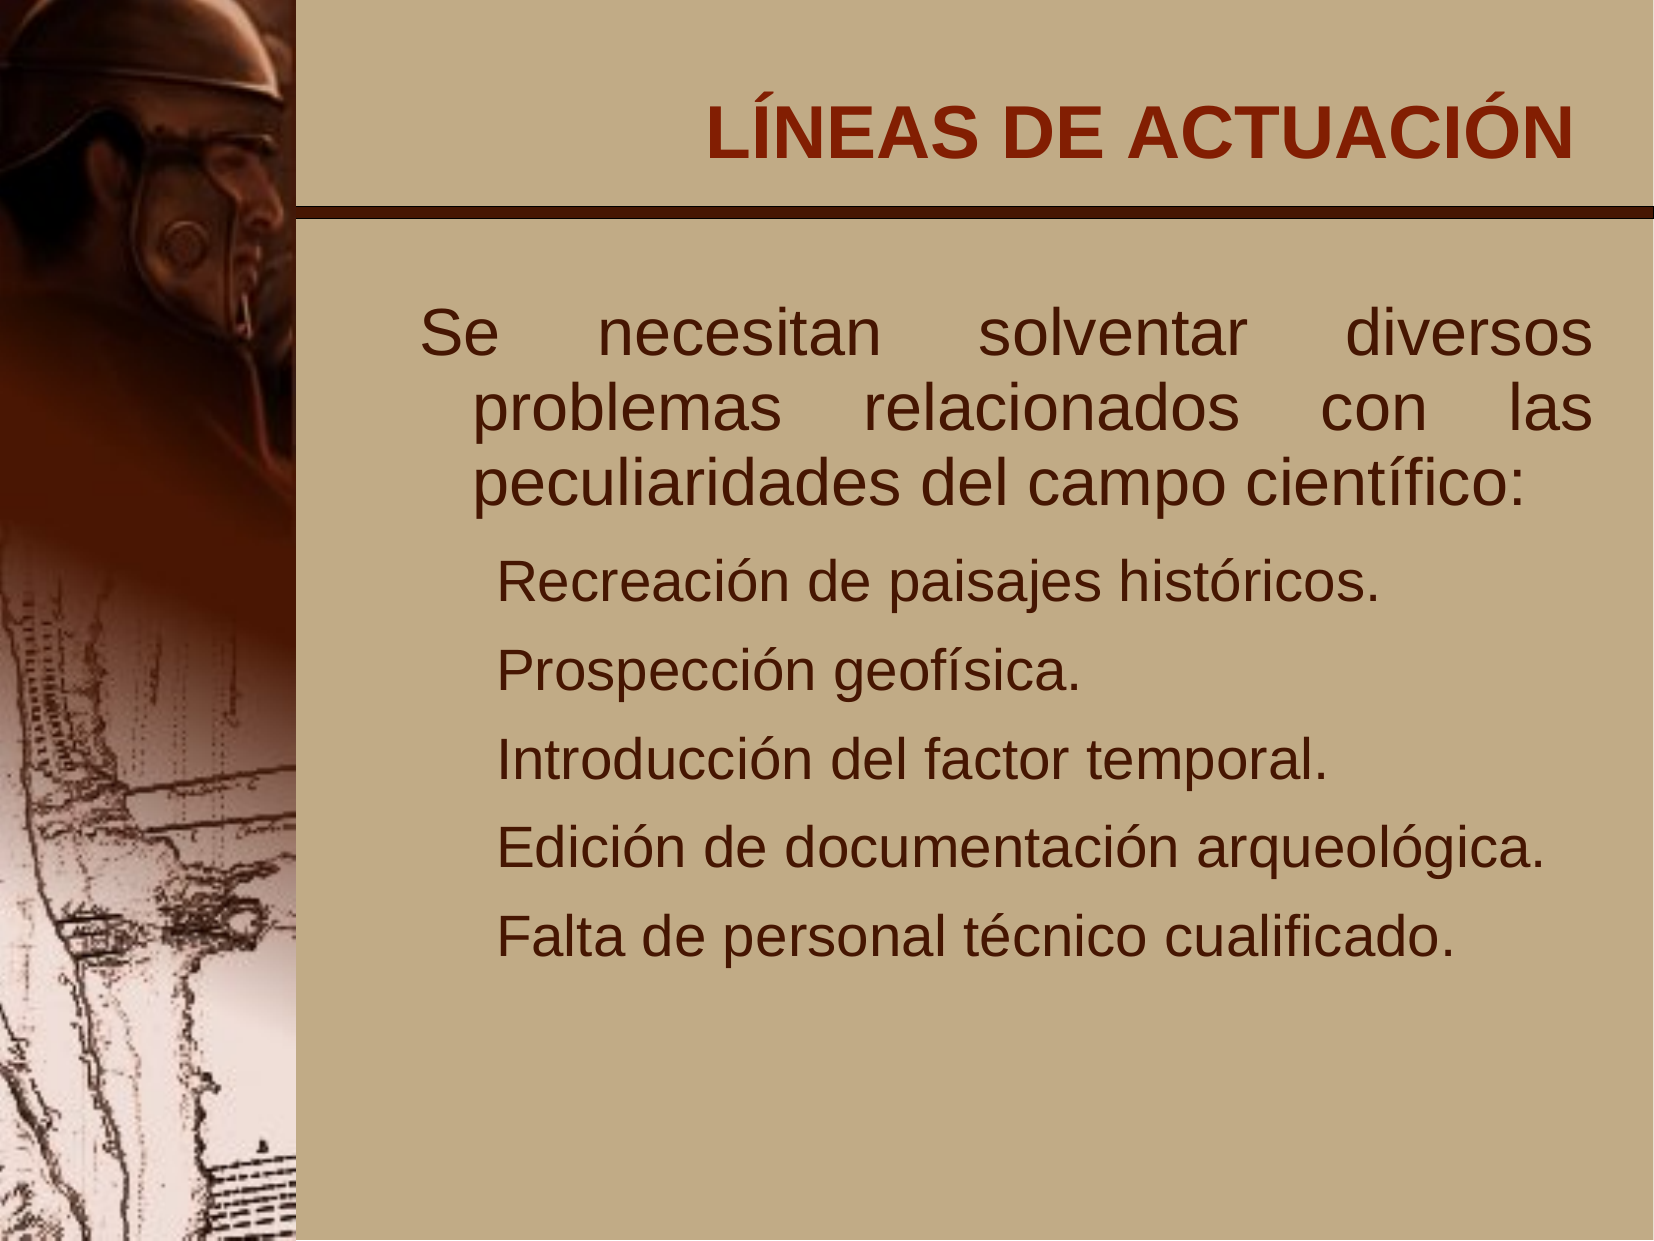

# LÍNEAS DE ACTUACIÓN
Se necesitan solventar diversos problemas relacionados con las peculiaridades del campo científico:
Recreación de paisajes históricos.
Prospección geofísica.
Introducción del factor temporal.
Edición de documentación arqueológica.
Falta de personal técnico cualificado.